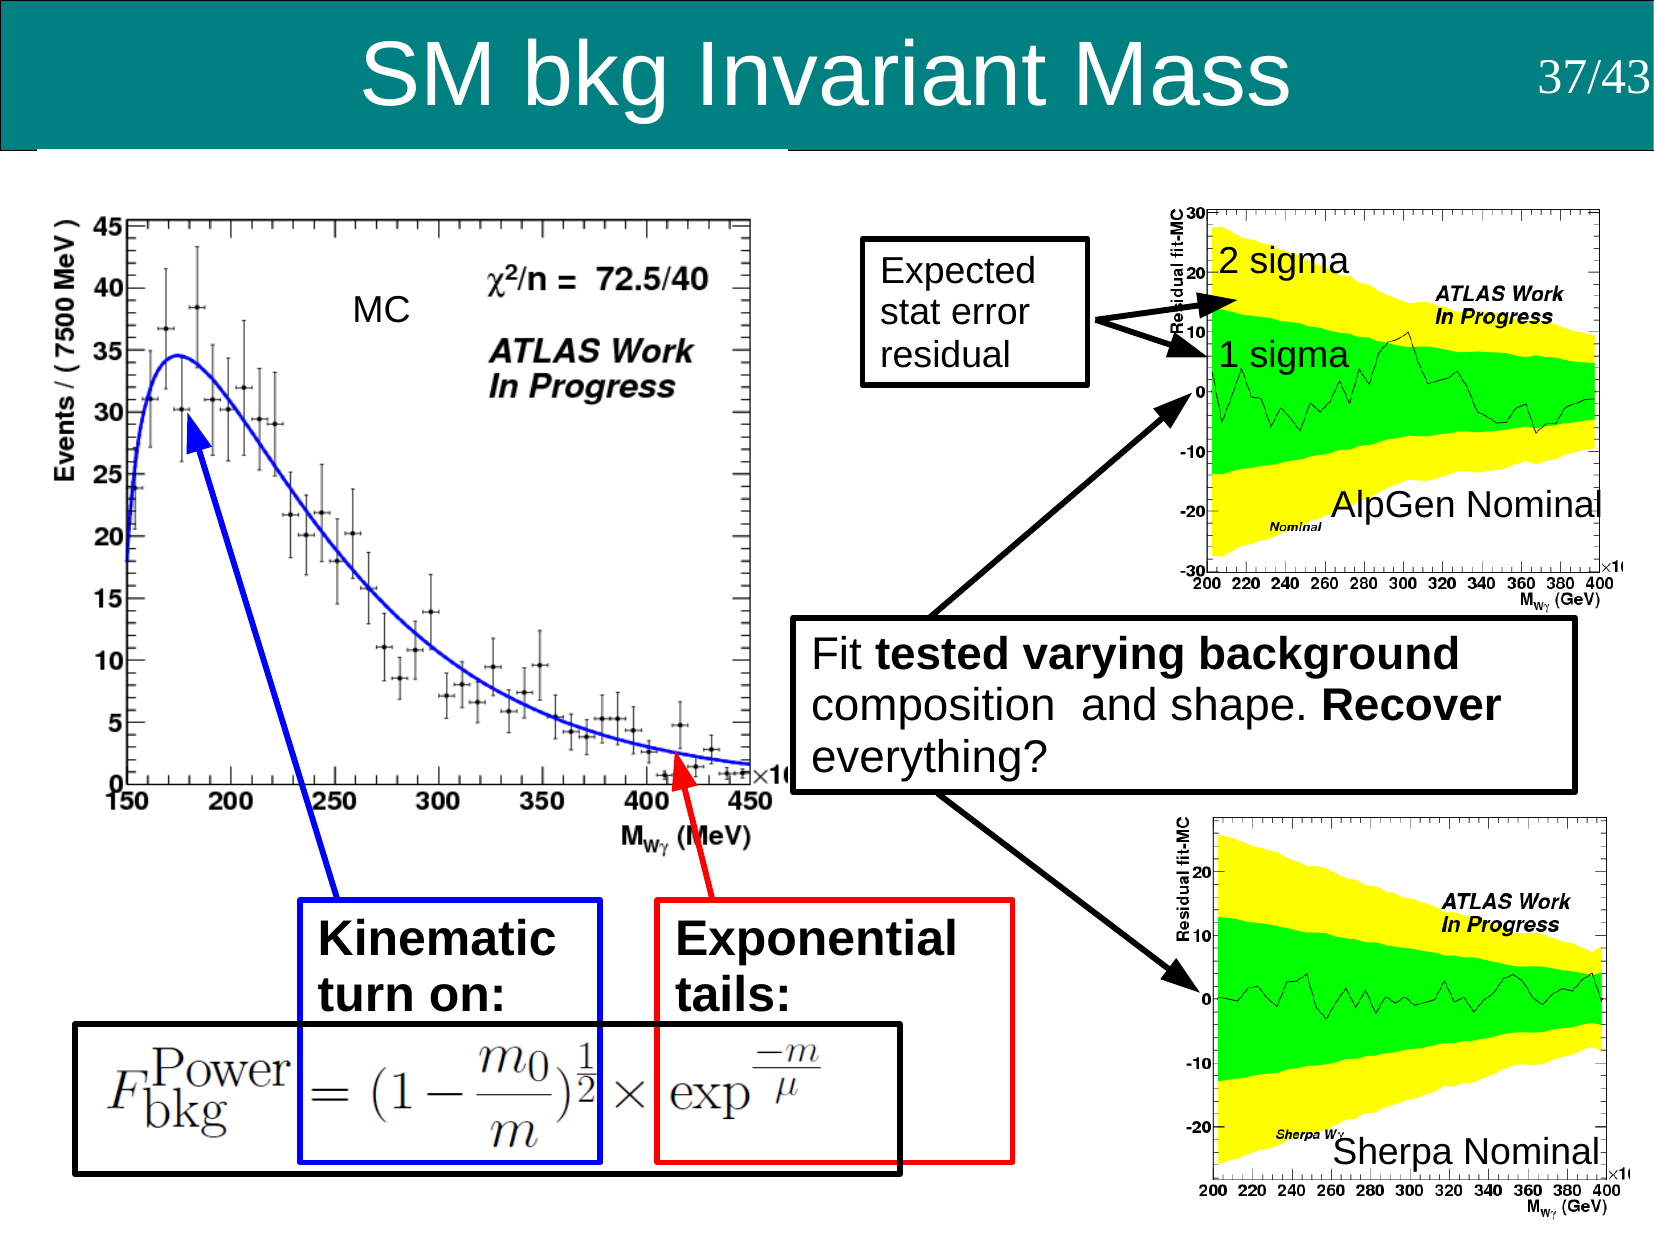

# SM bkg Invariant Mass
37
2 sigma
1 sigma
AlpGen Nominal
Expected stat error residual
MC
Fit tested varying background composition and shape. Recover everything?
Sherpa Nominal
Kinematic turn on:
Exponential tails: